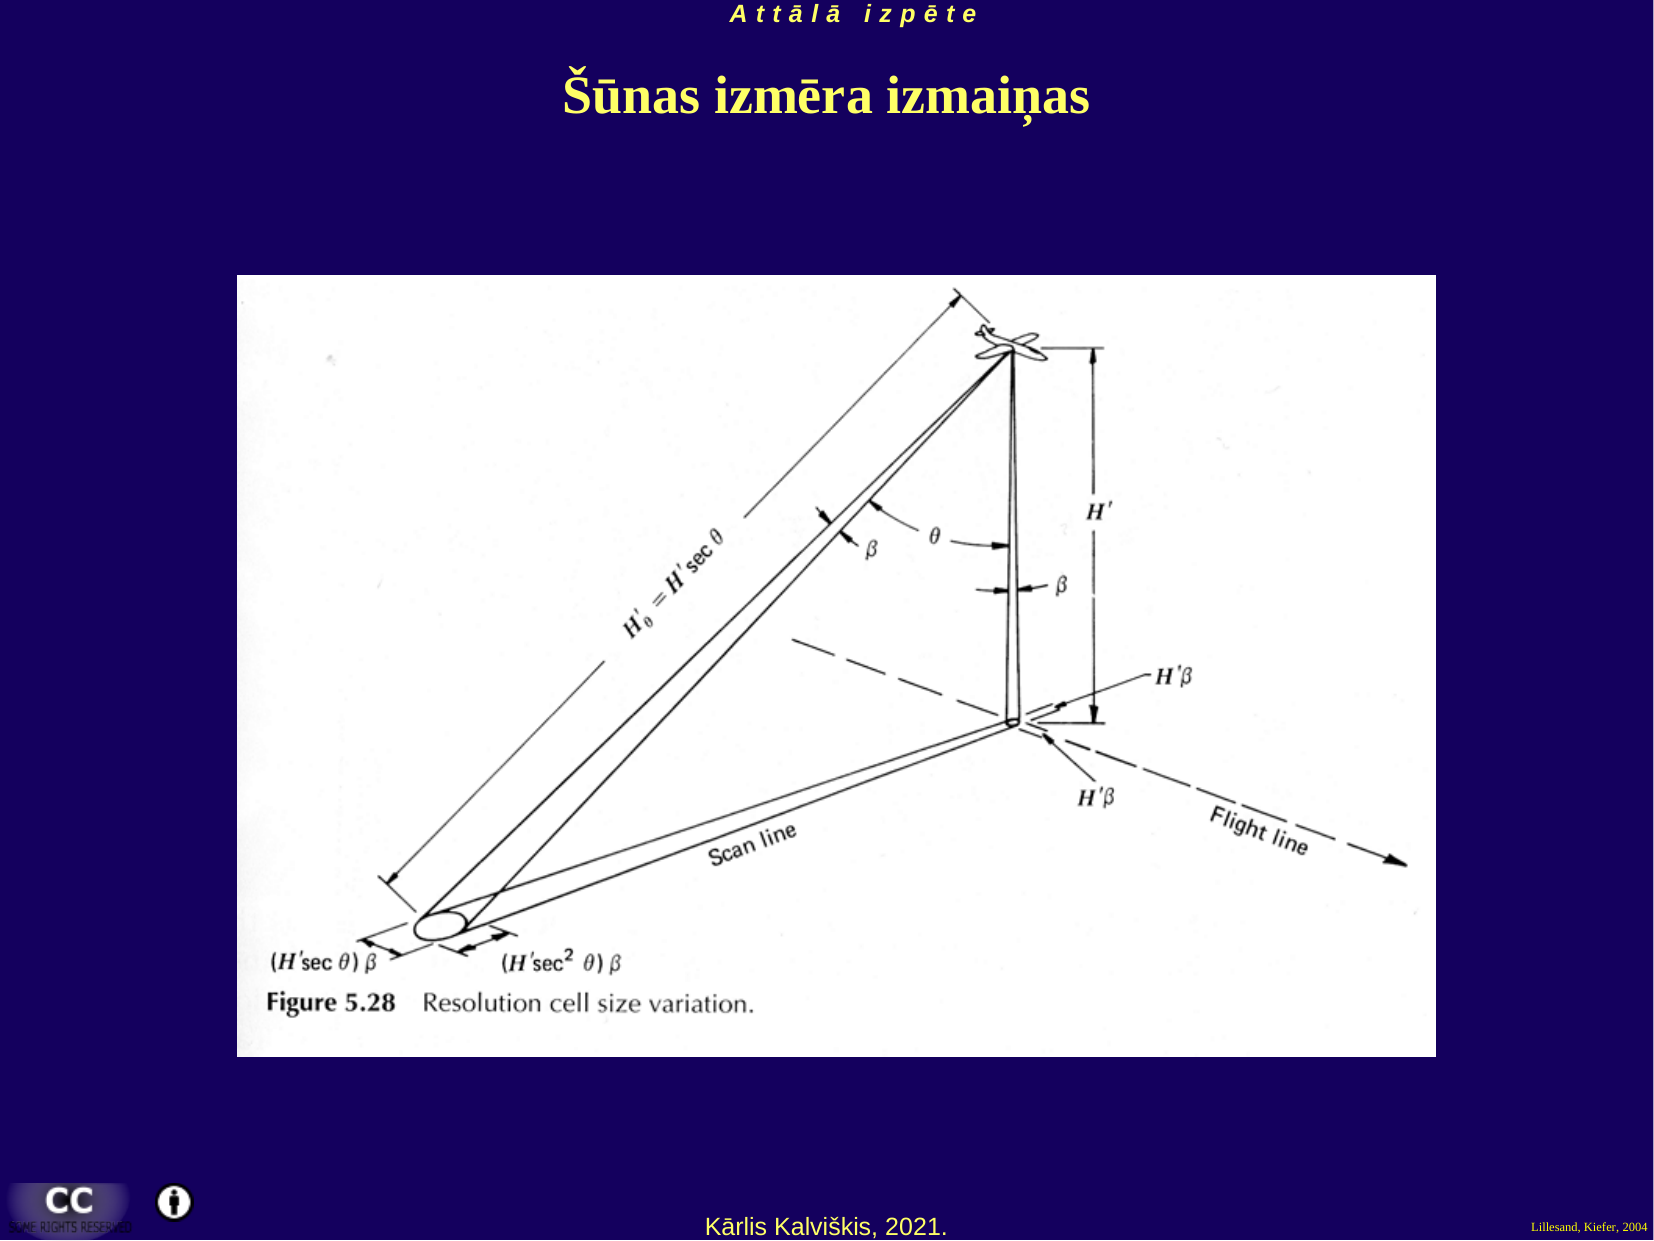

# Šūnas izmēra izmaiņas
 Lillesand, Kiefer, 2004